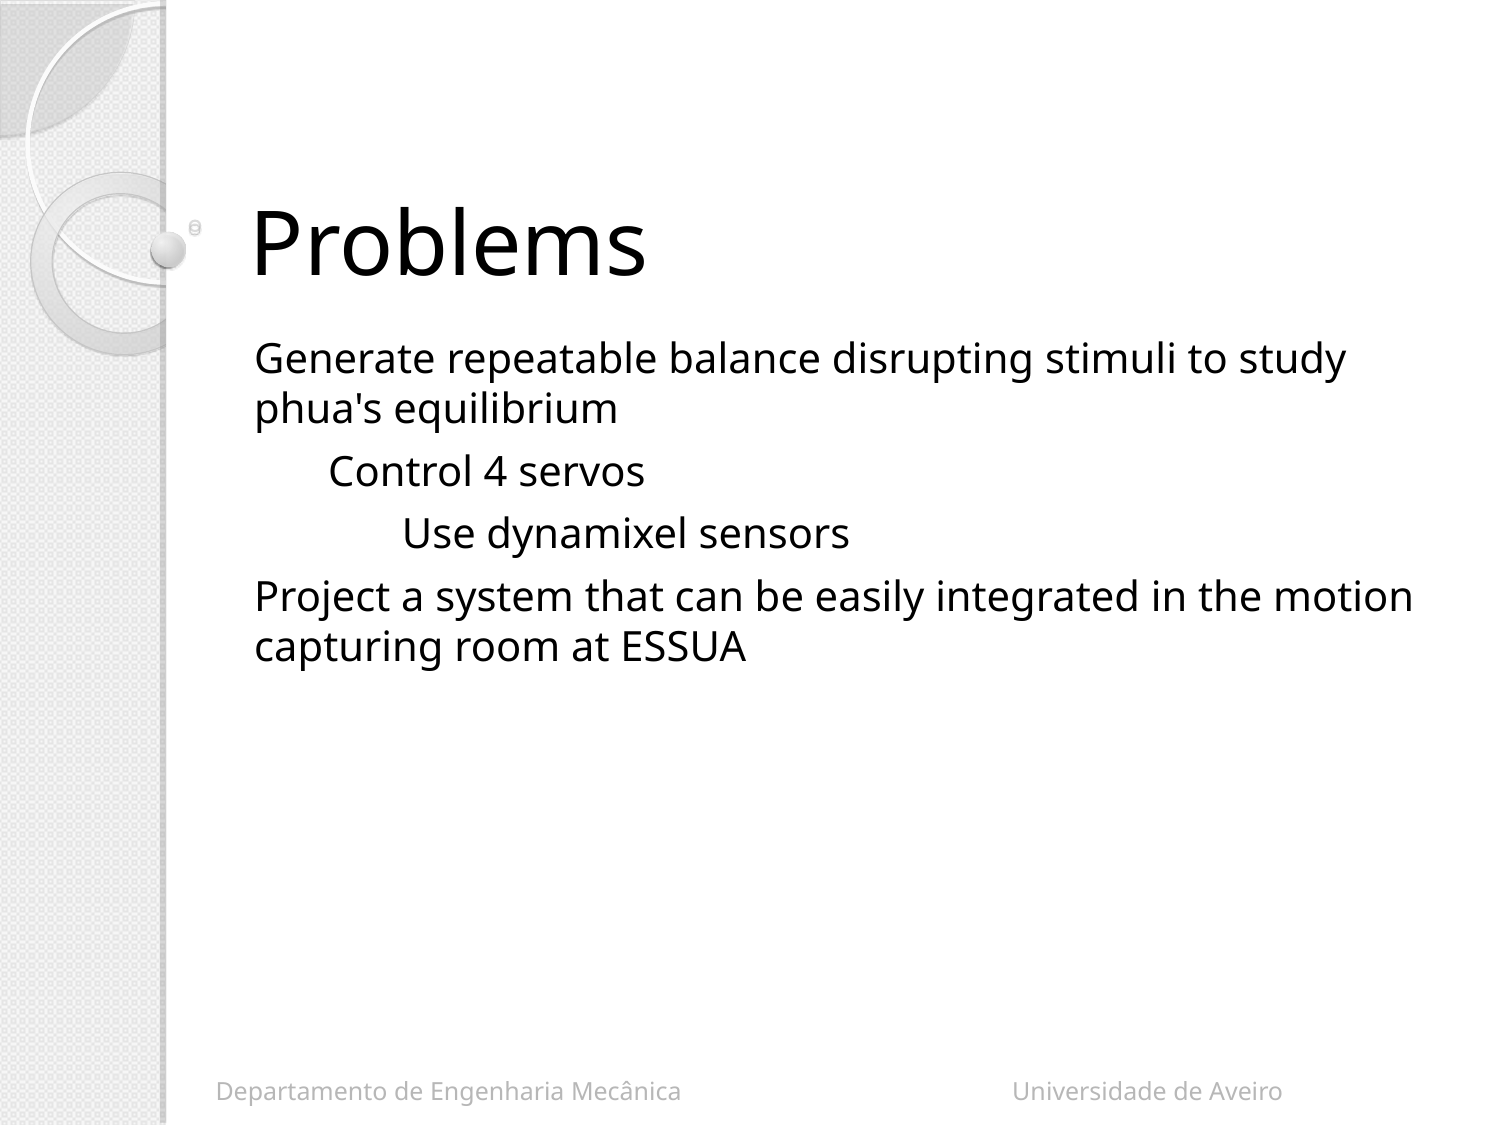

# Problems
Generate repeatable balance disrupting stimuli to study phua's equilibrium
	Control 4 servos
		Use dynamixel sensors
Project a system that can be easily integrated in the motion capturing room at ESSUA
Departamento de Engenharia Mecânica Universidade de Aveiro